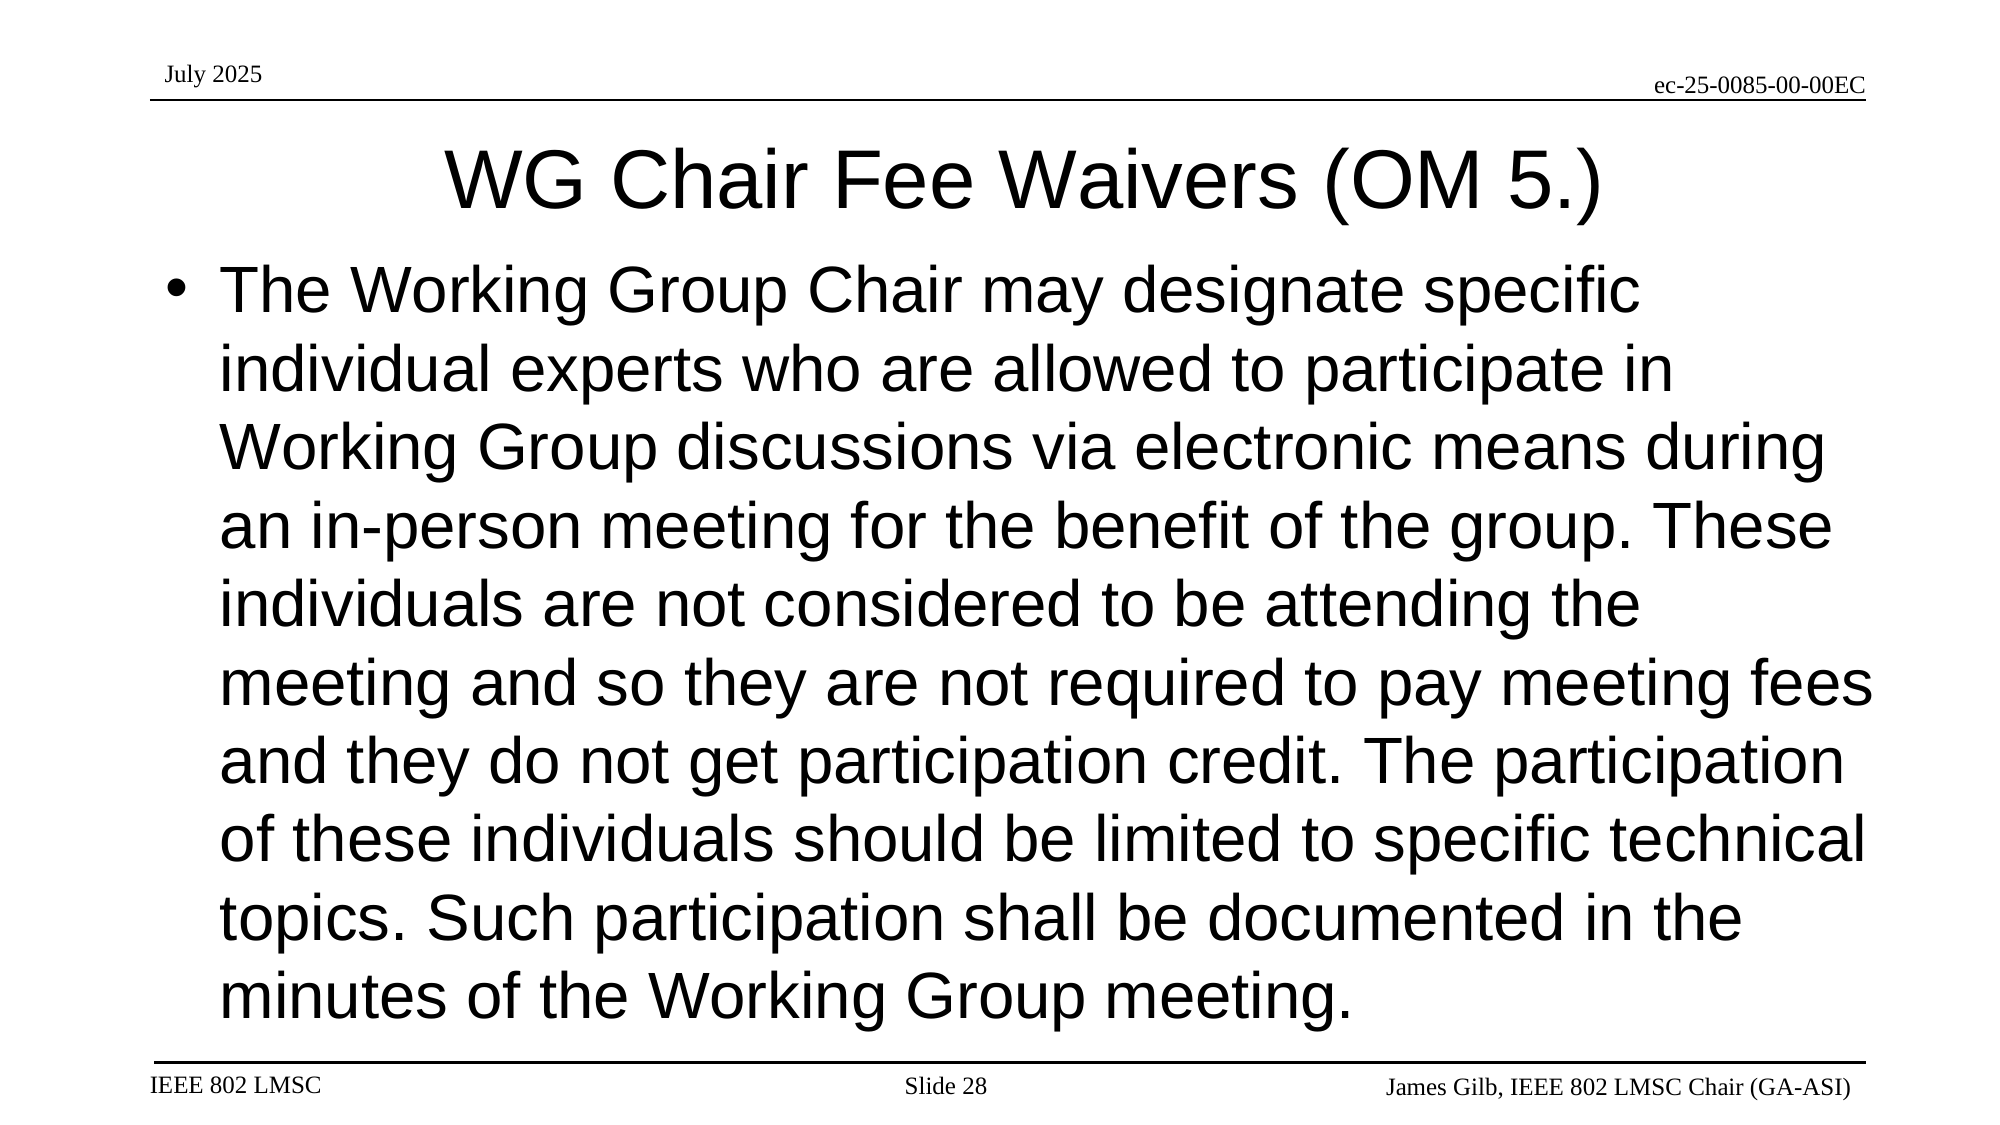

# WG Chair Fee Waivers (OM 5.)
The Working Group Chair may designate specific individual experts who are allowed to participate in Working Group discussions via electronic means during an in-person meeting for the benefit of the group. These individuals are not considered to be attending the meeting and so they are not required to pay meeting fees and they do not get participation credit. The participation of these individuals should be limited to specific technical topics. Such participation shall be documented in the minutes of the Working Group meeting.
28